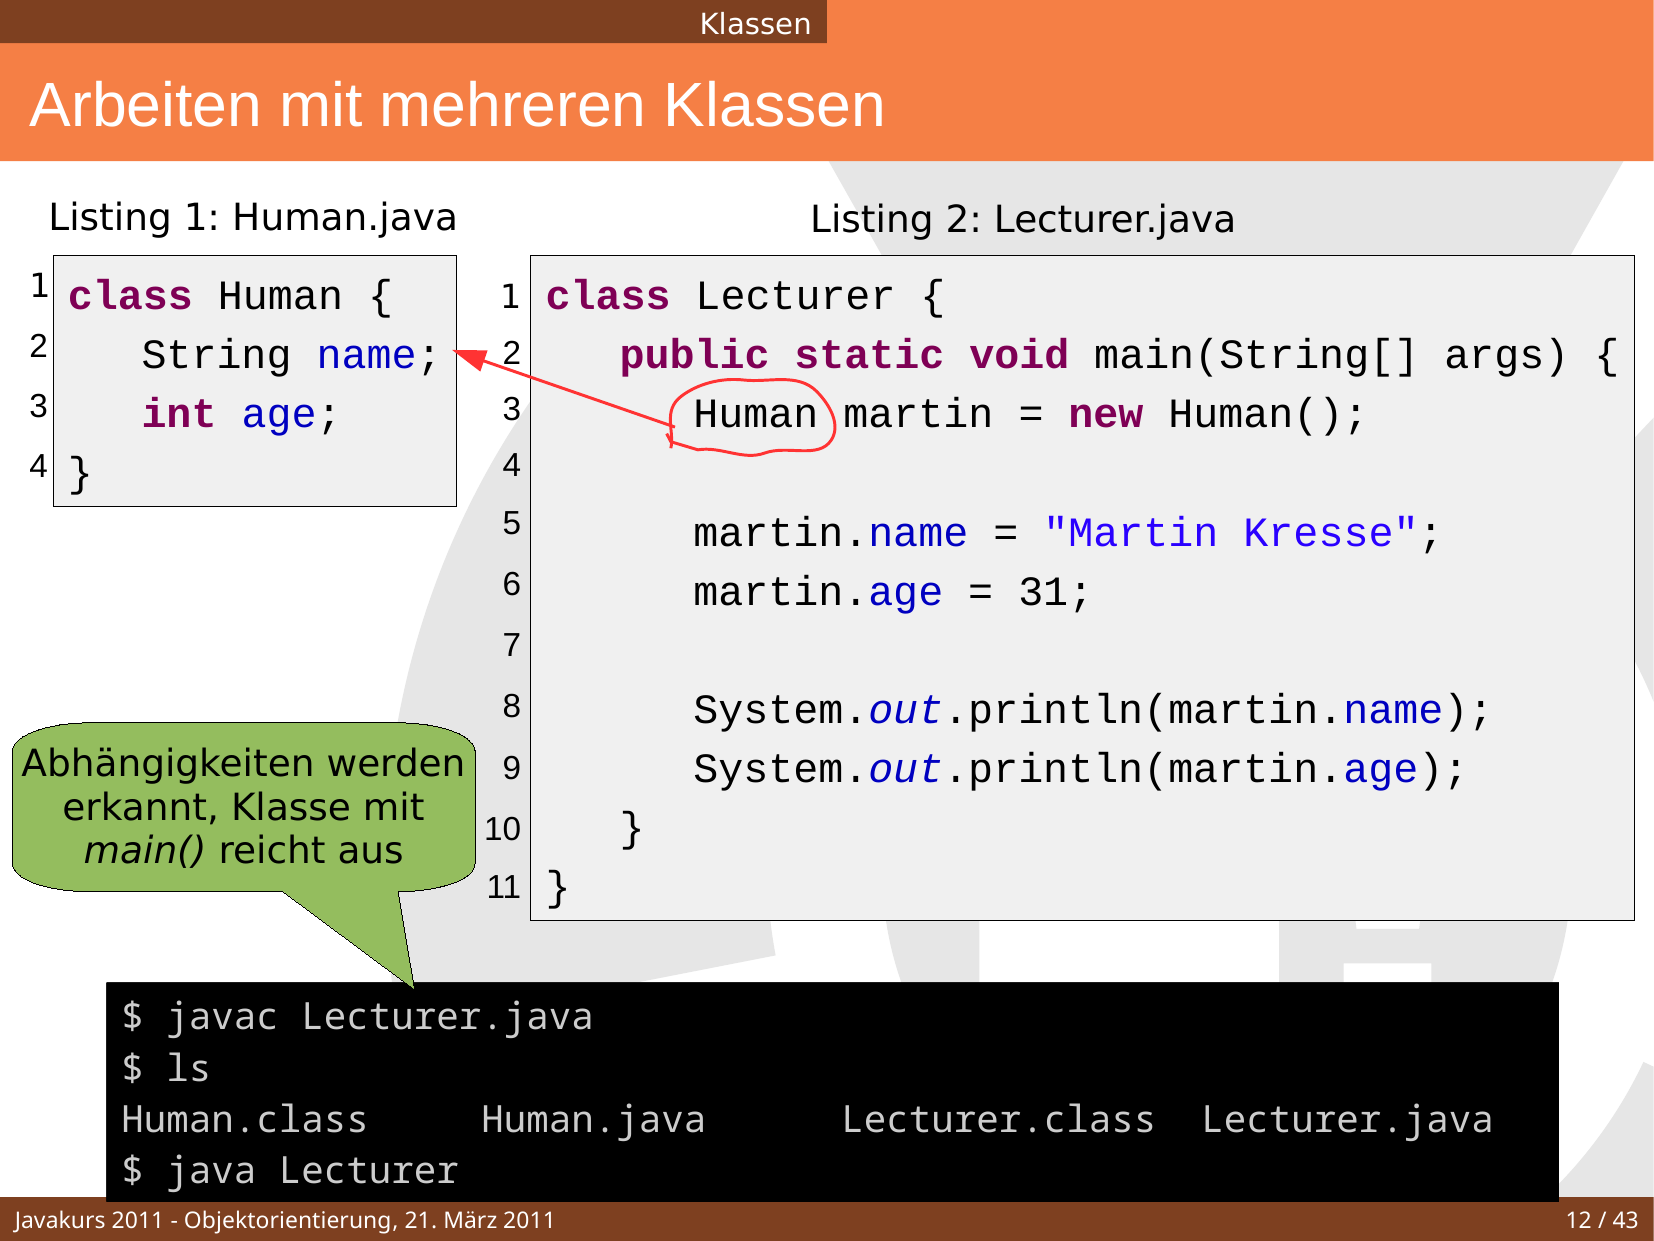

Klassen
# Arbeiten mit mehreren Klassen
Listing 1: Human.java
Listing 2: Lecturer.java
| 1 |
| --- |
| 2 |
| 3 |
| 4 |
class Human {
	String name;
	int age;
}
class Lecturer {
	public static void main(String[] args) {
		Human martin = new Human();
		martin.name = "Martin Kresse";
		martin.age = 31;
		System.out.println(martin.name);
		System.out.println(martin.age);
	}
}
| 1 |
| --- |
| 2 |
| 3 |
| 4 |
| 5 |
| 6 |
| 7 |
| 8 |
| 9 |
| 10 |
| 11 |
Abhängigkeiten werden
erkannt, Klasse mit
main() reicht aus
$ javac █
$ javac Lecturer.java
$
$ javac Lecturer.java
$ ls
Human.class Human.java Lecturer.class Lecturer.java
$
$ javac Lecturer.java
$ ls
Human.class Human.java Lecturer.class Lecturer.java
$ java █
$ javac Lecturer.java
$ ls
Human.class Human.java Lecturer.class Lecturer.java
$ java Lecturer